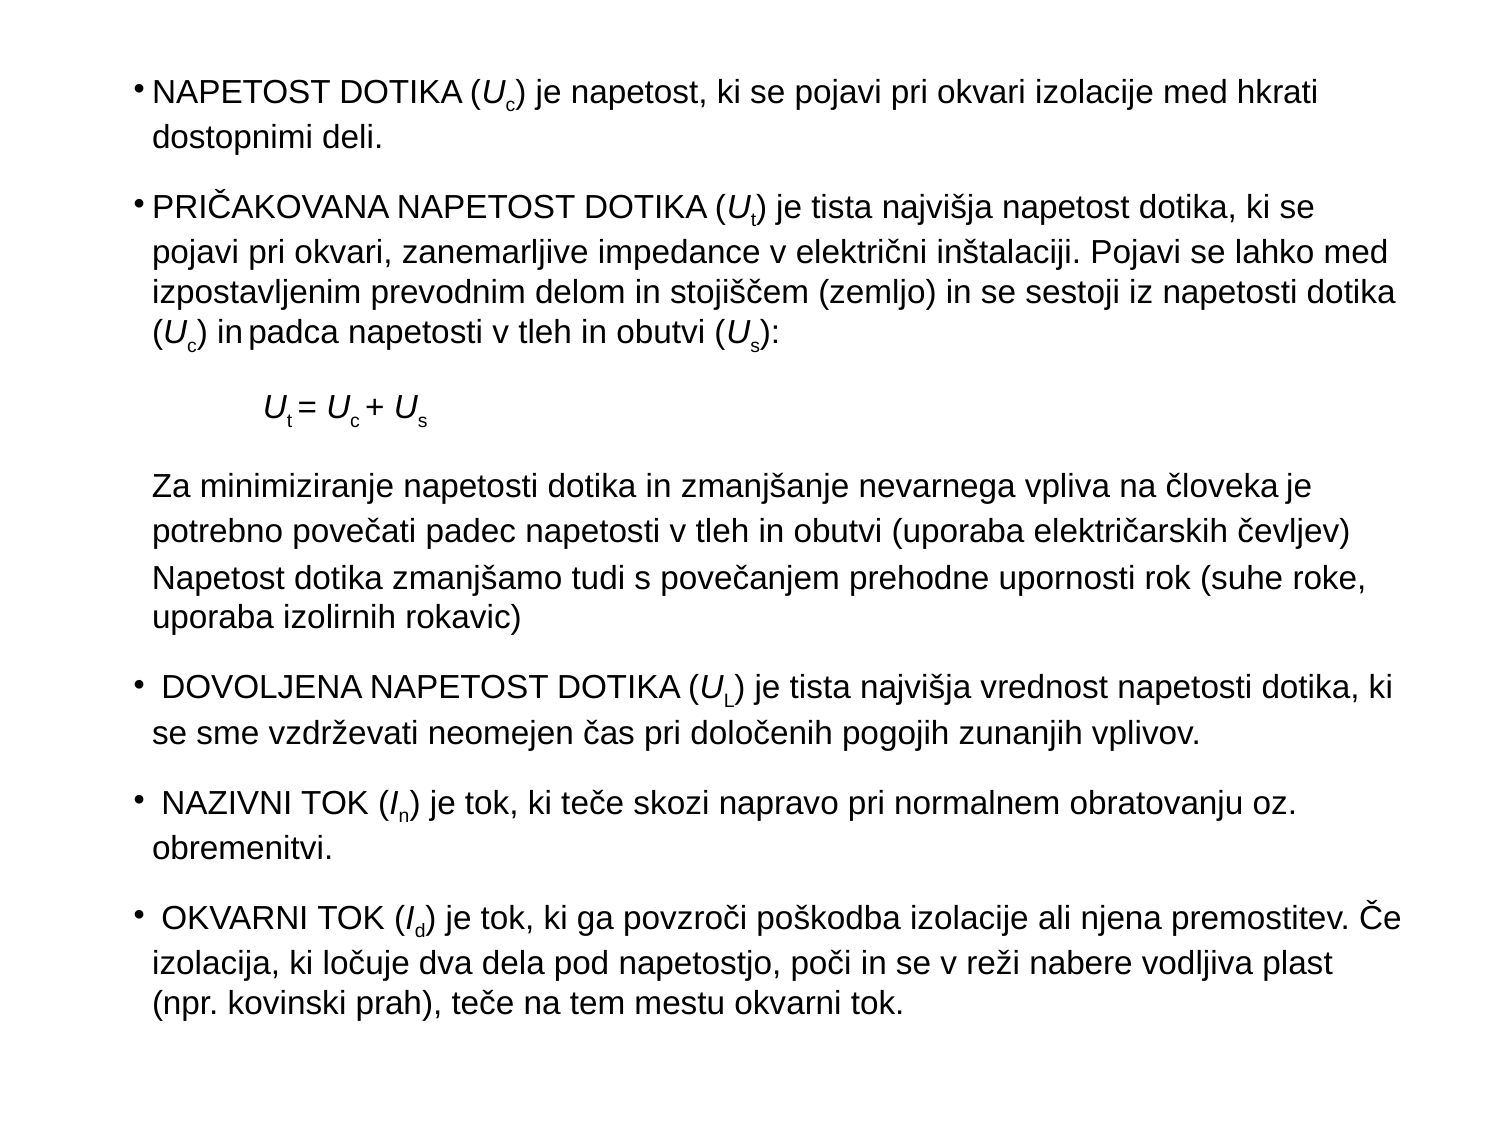

NAPETOST DOTIKA (Uc) je napetost, ki se pojavi pri okvari izolacije med hkrati dostopnimi deli.
PRIČAKOVANA NAPETOST DOTIKA (Ut) je tista najvišja napetost dotika, ki se pojavi pri okvari, zanemarljive impedance v električni inštalaciji. Pojavi se lahko med izpostavljenim prevodnim delom in stojiščem (zemljo) in se sestoji iz napetosti dotika (Uc) in padca napetosti v tleh in obutvi (Us):
 Ut = Uc + Us
 Za minimiziranje napetosti dotika in zmanjšanje nevarnega vpliva na človeka je potrebno povečati padec napetosti v tleh in obutvi (uporaba električarskih čevljev)
 Napetost dotika zmanjšamo tudi s povečanjem prehodne upornosti rok (suhe roke, uporaba izolirnih rokavic)
 DOVOLJENA NAPETOST DOTIKA (UL) je tista najvišja vrednost napetosti dotika, ki se sme vzdrževati neomejen čas pri določenih pogojih zunanjih vplivov.
 NAZIVNI TOK (In) je tok, ki teče skozi napravo pri normalnem obratovanju oz. obremenitvi.
 OKVARNI TOK (Id) je tok, ki ga povzroči poškodba izolacije ali njena premostitev. Če izolacija, ki ločuje dva dela pod napetostjo, poči in se v reži nabere vodljiva plast (npr. kovinski prah), teče na tem mestu okvarni tok.